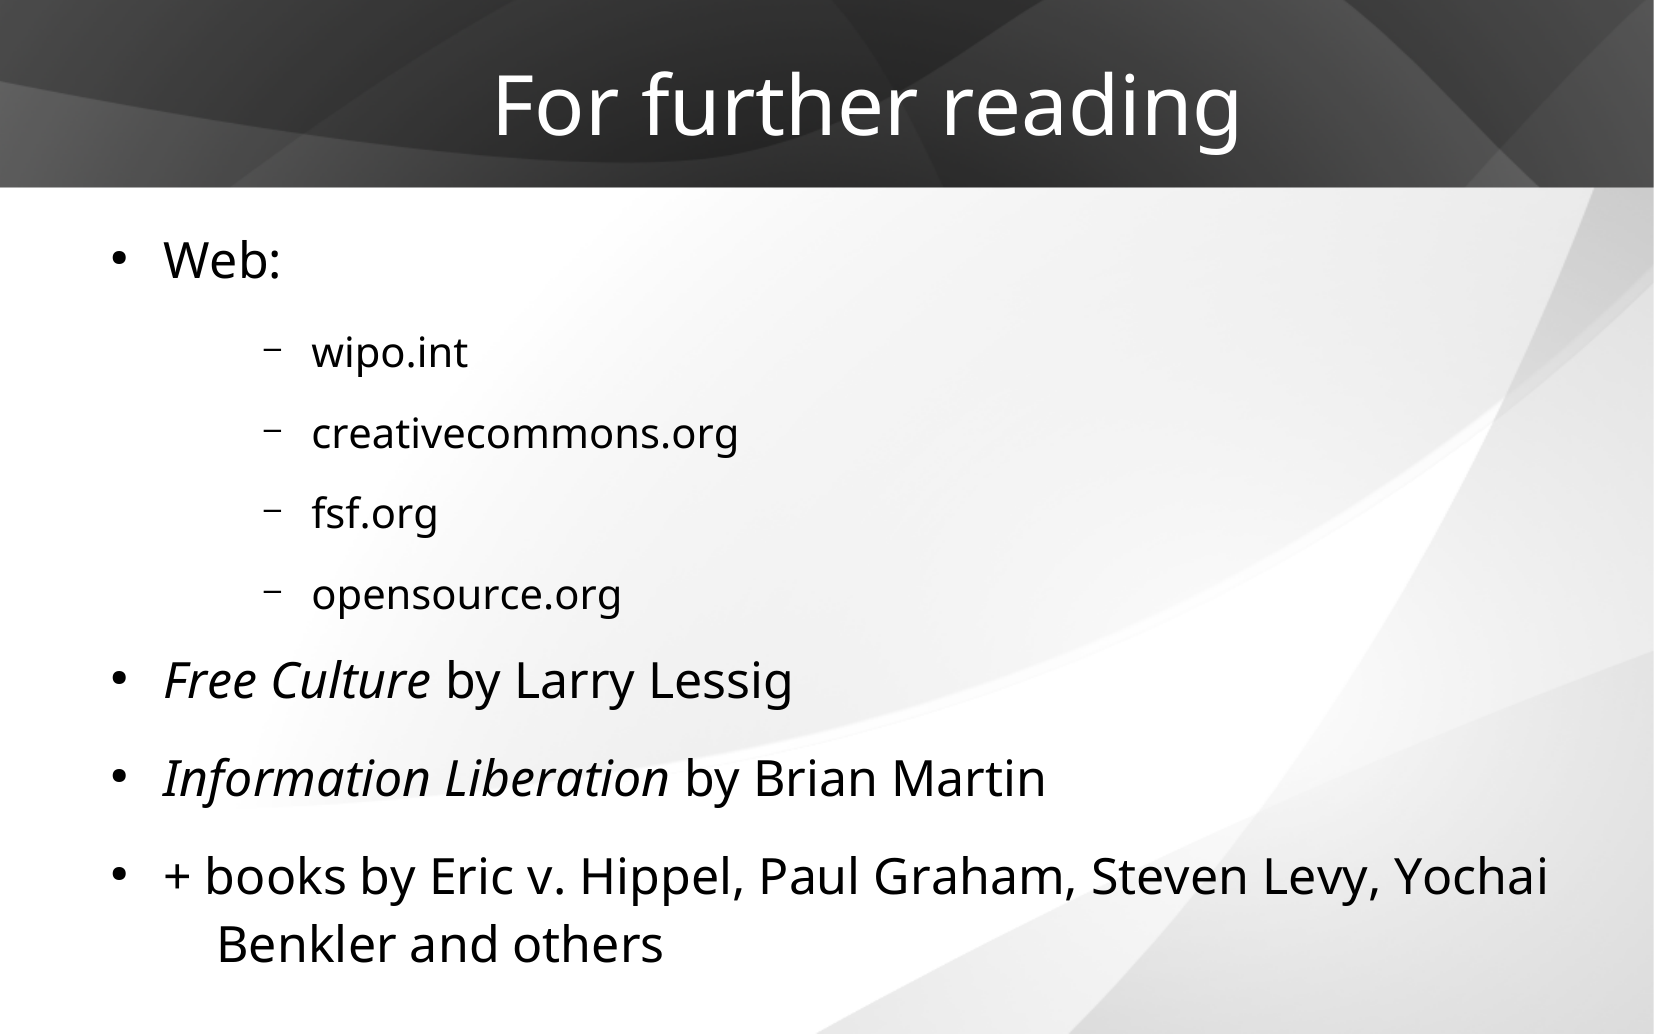

# For further reading
Web:
wipo.int
creativecommons.org
fsf.org
opensource.org
Free Culture by Larry Lessig
Information Liberation by Brian Martin
+ books by Eric v. Hippel, Paul Graham, Steven Levy, Yochai Benkler and others